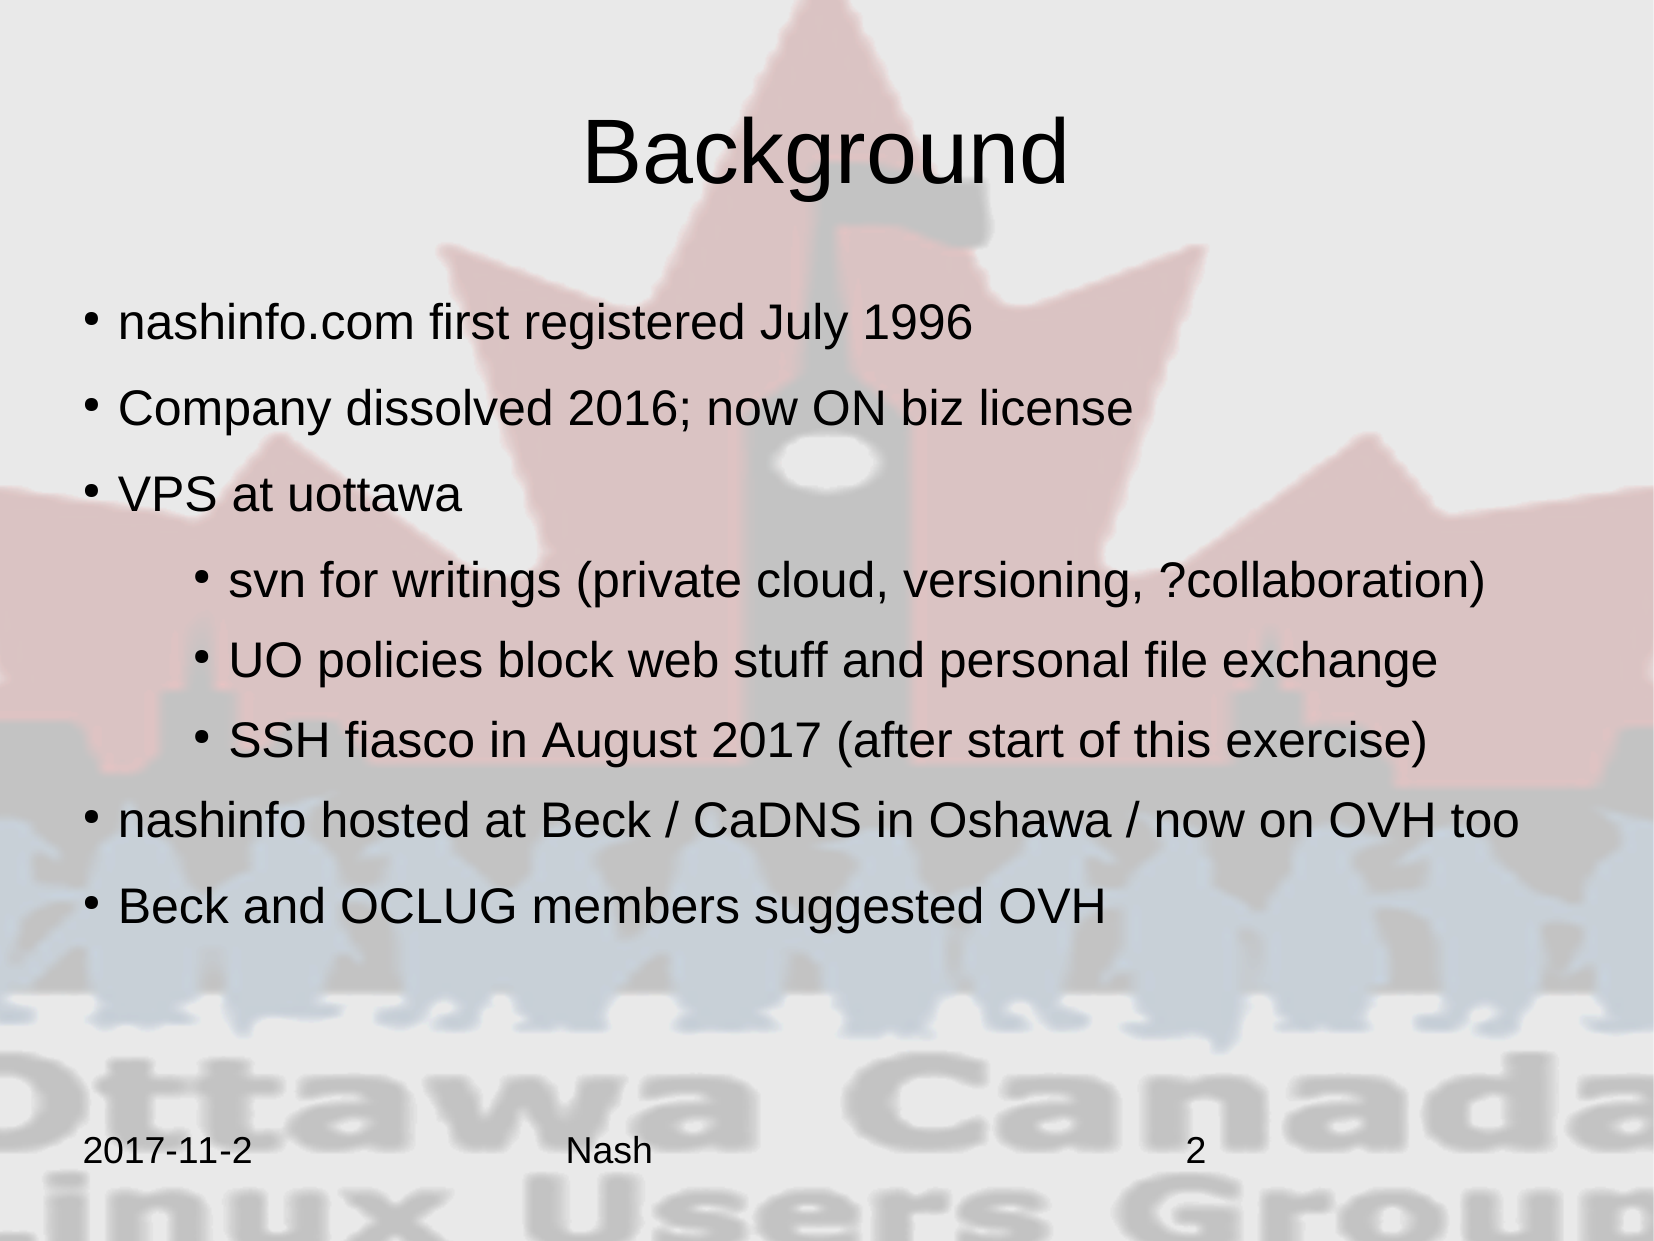

# Background
nashinfo.com first registered July 1996
Company dissolved 2016; now ON biz license
VPS at uottawa
svn for writings (private cloud, versioning, ?collaboration)
UO policies block web stuff and personal file exchange
SSH fiasco in August 2017 (after start of this exercise)
nashinfo hosted at Beck / CaDNS in Oshawa / now on OVH too
Beck and OCLUG members suggested OVH
2